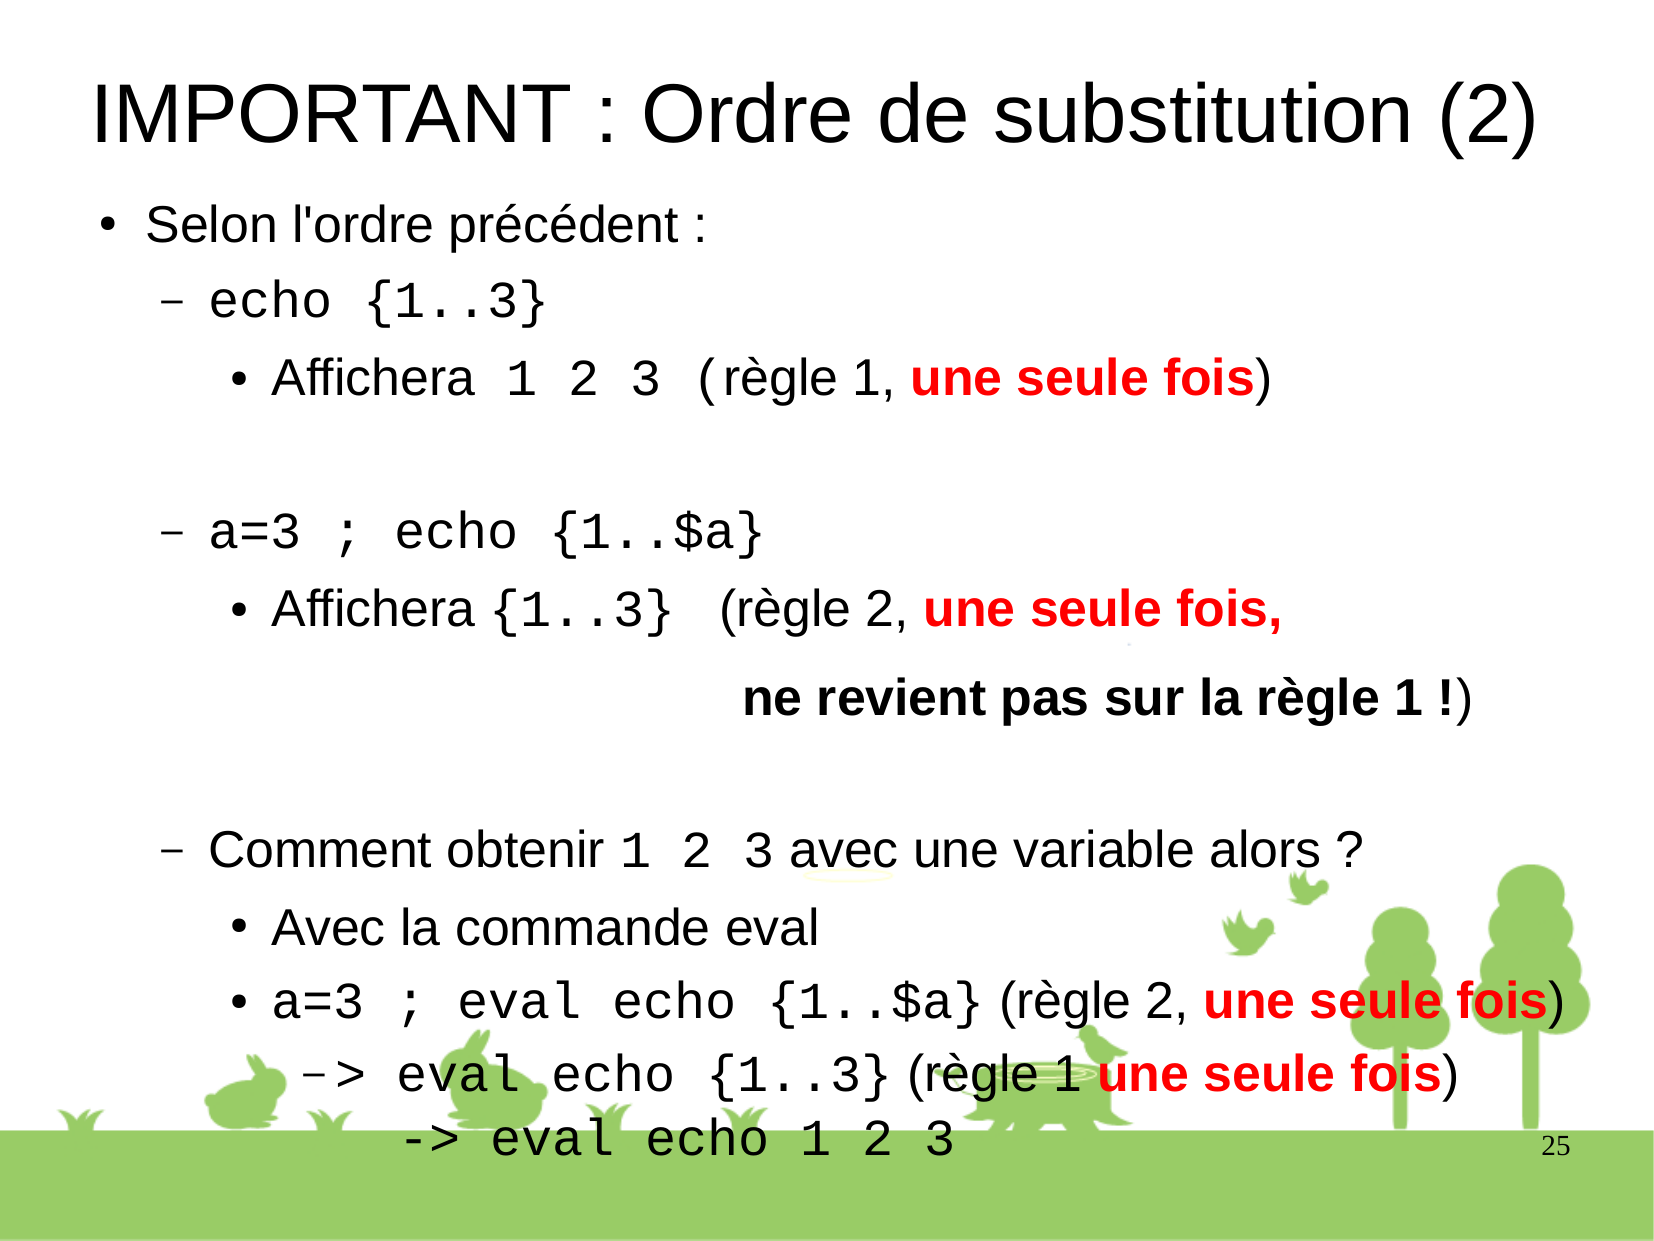

# IMPORTANT : Ordre de substitution (2)
Selon l'ordre précédent :
echo {1..3}
Affichera 1 2 3 (règle 1, une seule fois)
a=3 ; echo {1..$a}
Affichera {1..3} (règle 2, une seule fois,
 ne revient pas sur la règle 1 !)
Comment obtenir 1 2 3 avec une variable alors ?
Avec la commande eval
a=3 ; eval echo {1..$a} (règle 2, une seule fois)
> eval echo {1..3} (règle 1 une seule fois)
-> eval echo 1 2 3
25